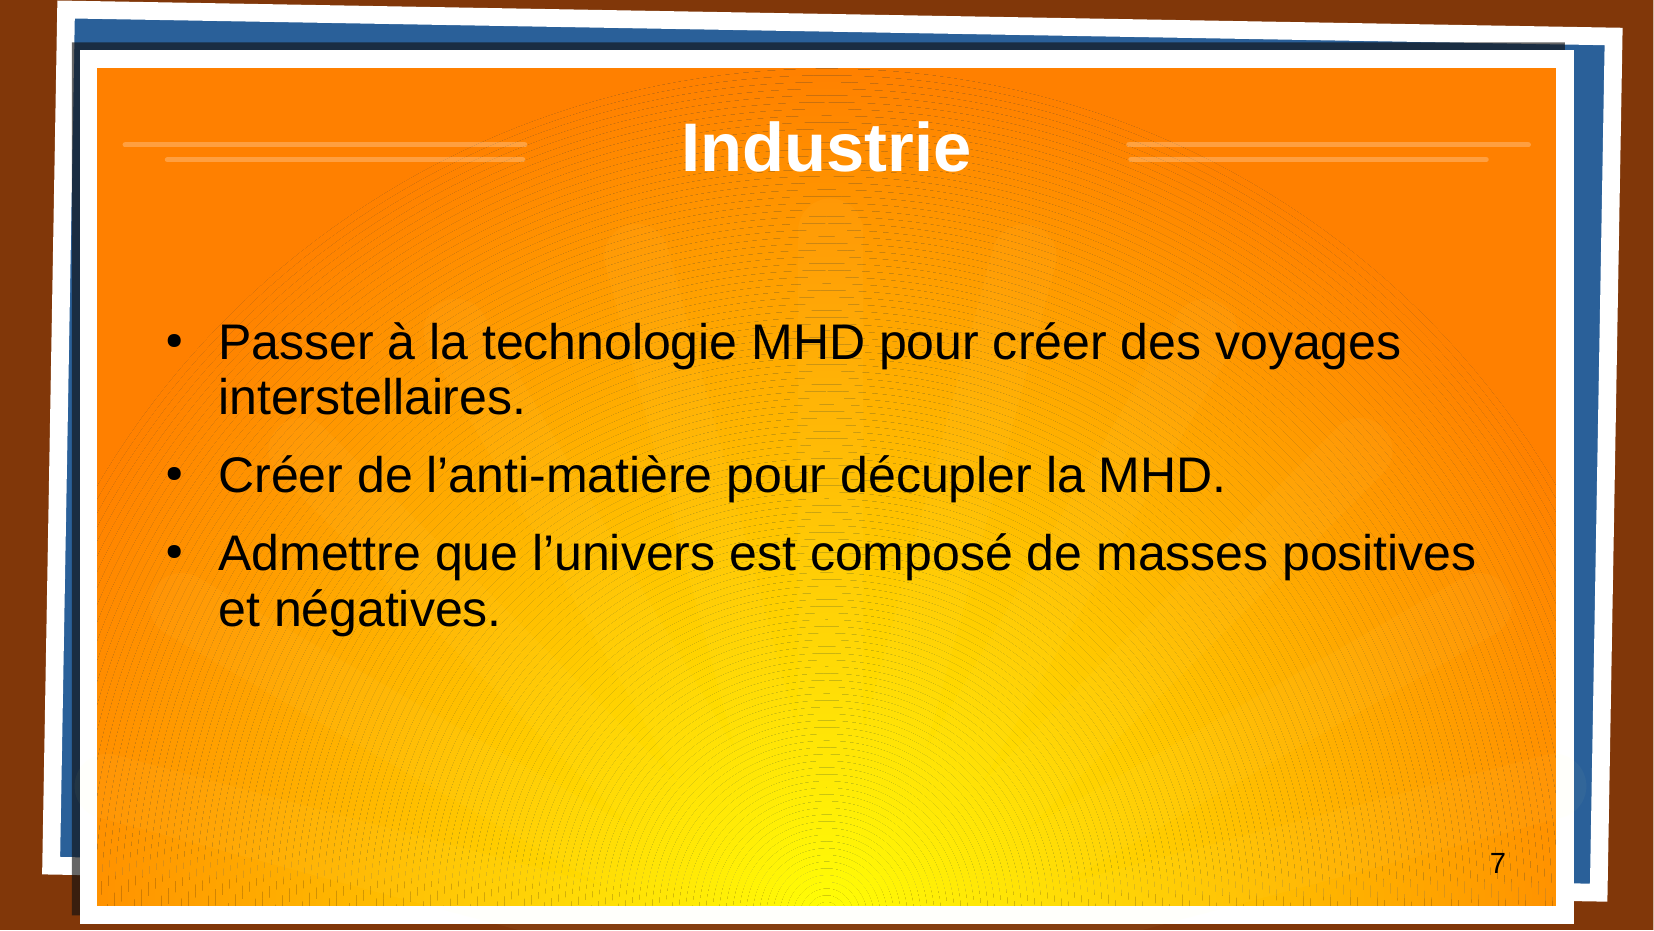

# Industrie
Passer à la technologie MHD pour créer des voyages interstellaires.
Créer de l’anti-matière pour décupler la MHD.
Admettre que l’univers est composé de masses positives et négatives.
7